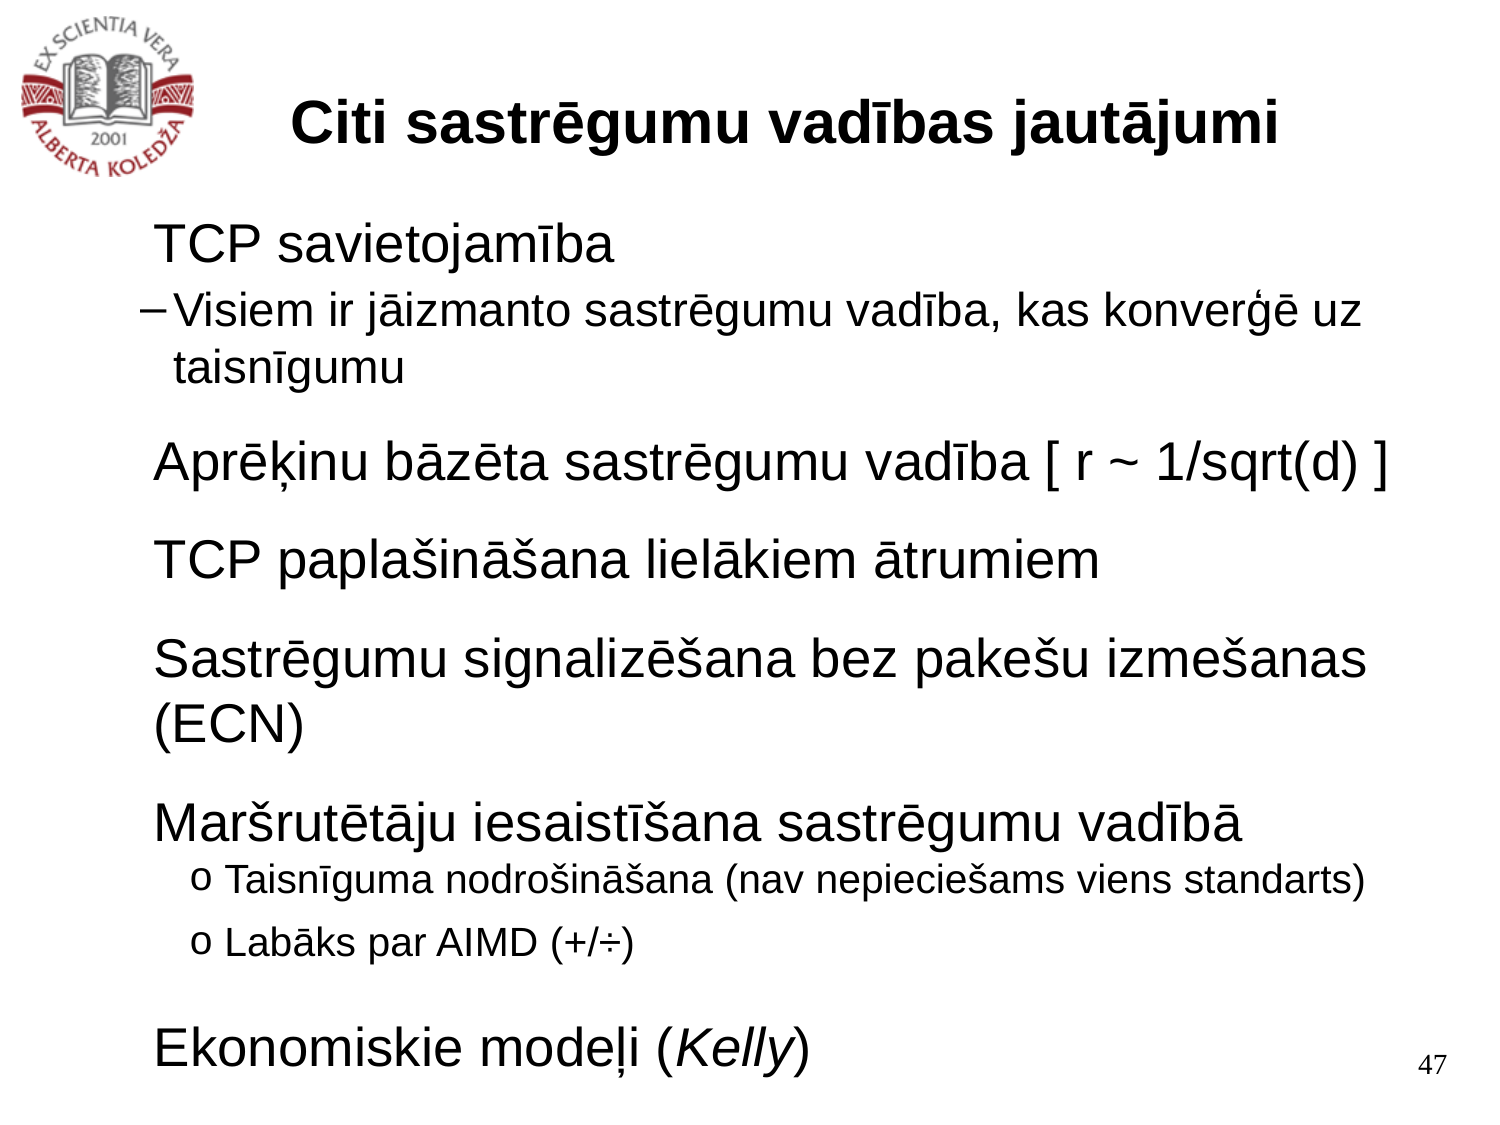

# Citi sastrēgumu vadības jautājumi
TCP savietojamība
Visiem ir jāizmanto sastrēgumu vadība, kas konverģē uz taisnīgumu
Aprēķinu bāzēta sastrēgumu vadība [ r ~ 1/sqrt(d) ]
TCP paplašināšana lielākiem ātrumiem
Sastrēgumu signalizēšana bez pakešu izmešanas (ECN)
Maršrutētāju iesaistīšana sastrēgumu vadībā
Taisnīguma nodrošināšana (nav nepieciešams viens standarts)
Labāks par AIMD (+/÷)
Ekonomiskie modeļi (Kelly)